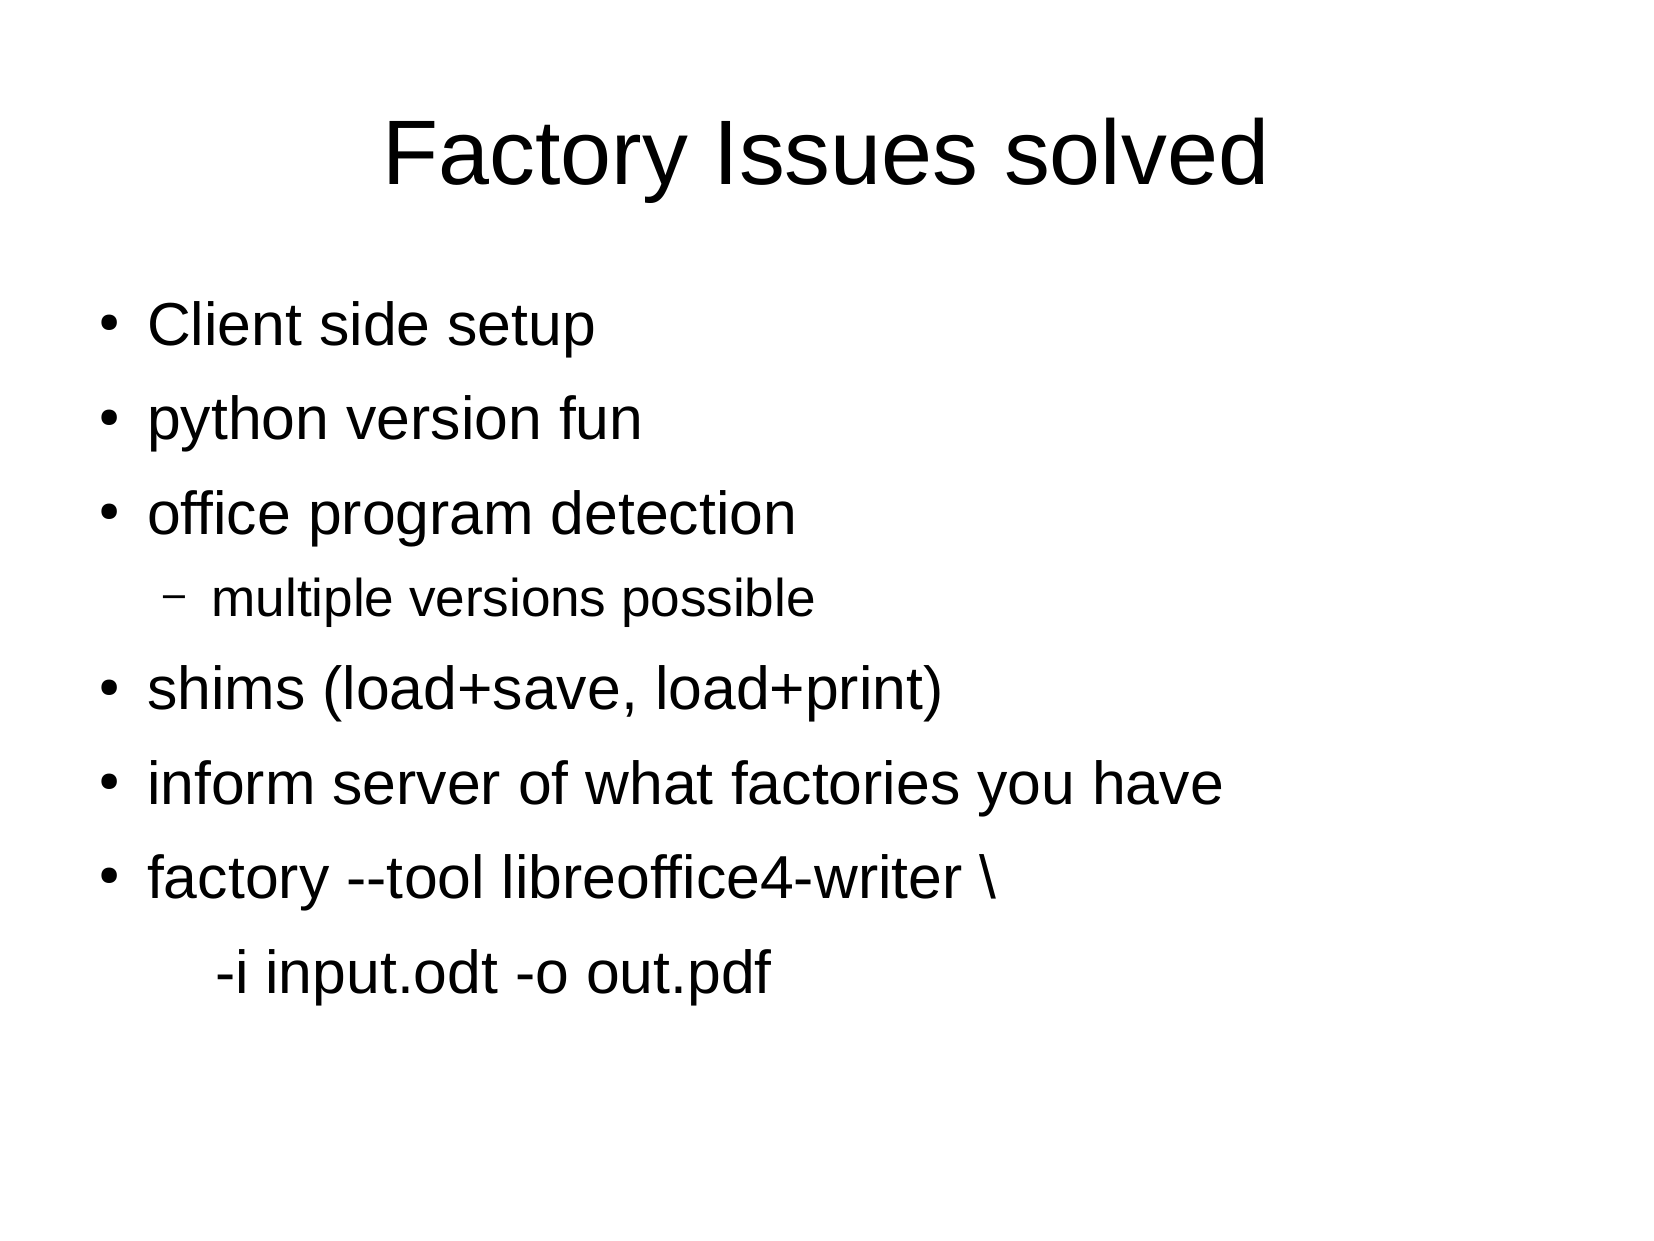

# Factory Issues solved
Client side setup
python version fun
office program detection
multiple versions possible
shims (load+save, load+print)
inform server of what factories you have
factory --tool libreoffice4-writer \
 -i input.odt -o out.pdf